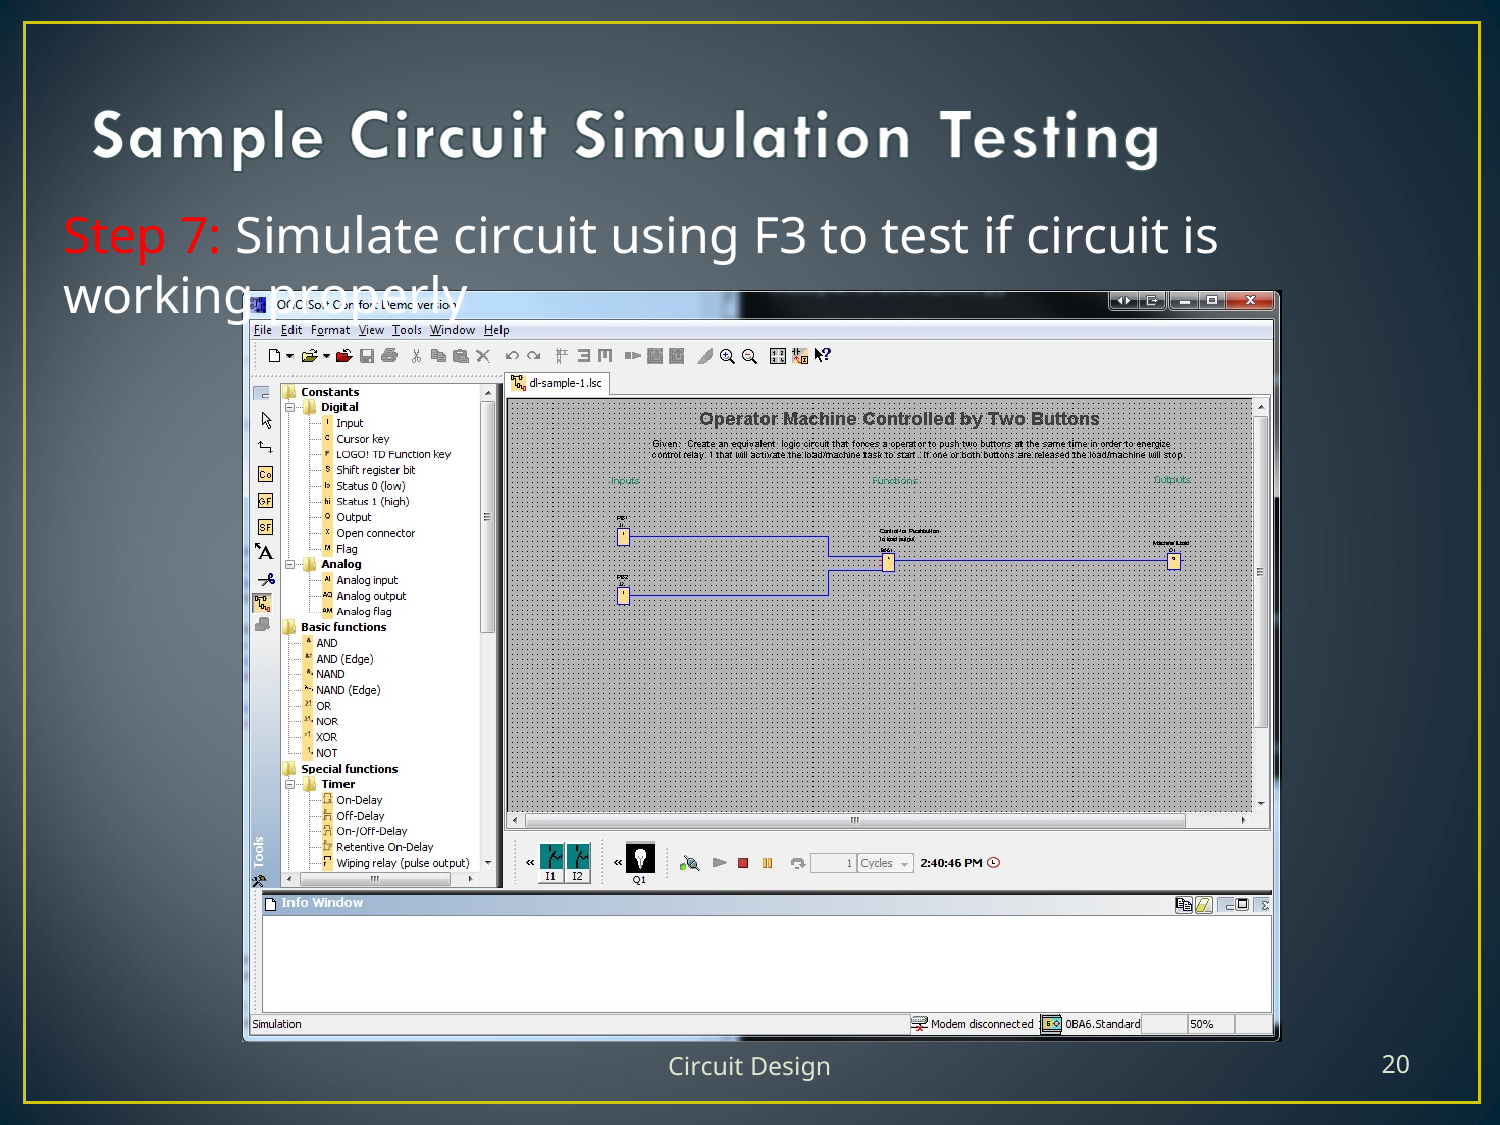

Step 7: Simulate circuit using F3 to test if circuit is working properly
Circuit Design